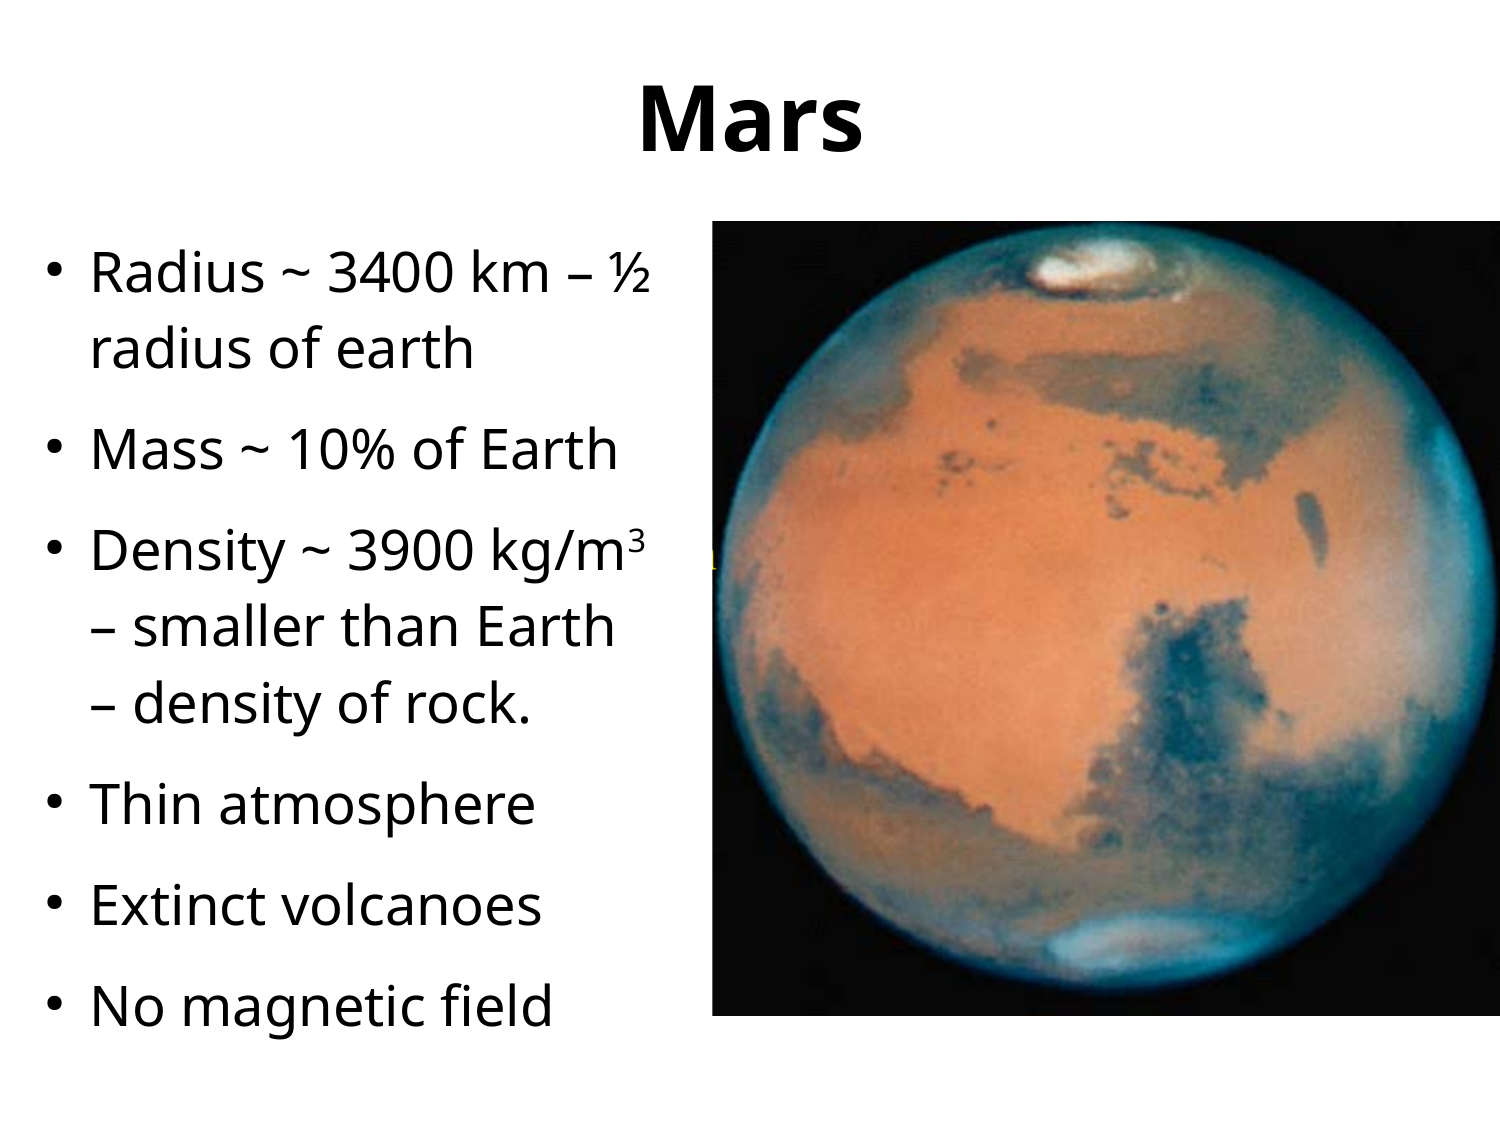

# Mars
Radius ~ 3400 km – ½ radius of earth
Mass ~ 10% of Earth
Density ~ 3900 kg/m3 – smaller than Earth – density of rock.
Thin atmosphere
Extinct volcanoes
No magnetic field